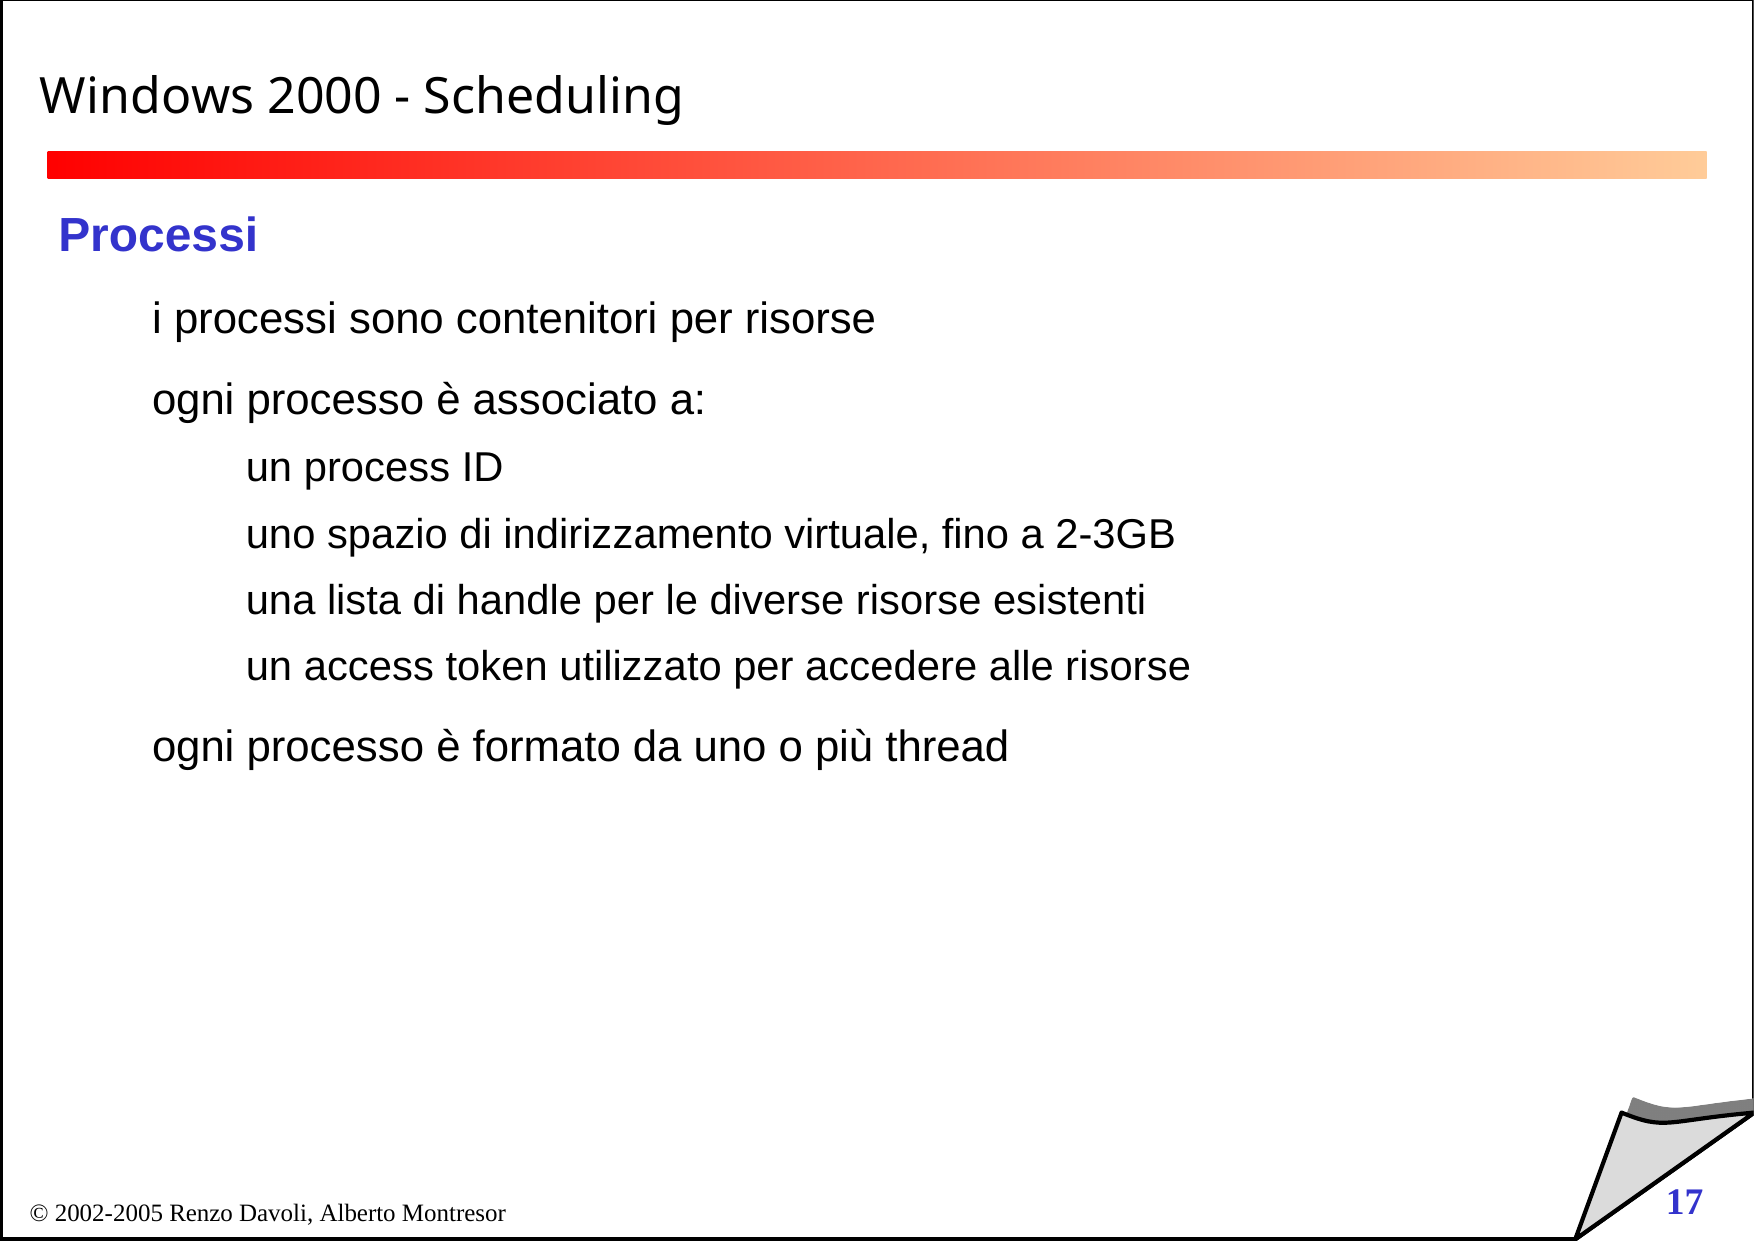

# Windows 2000 - Scheduling
Processi
i processi sono contenitori per risorse
ogni processo è associato a:
un process ID
uno spazio di indirizzamento virtuale, fino a 2-3GB
una lista di handle per le diverse risorse esistenti
un access token utilizzato per accedere alle risorse
ogni processo è formato da uno o più thread